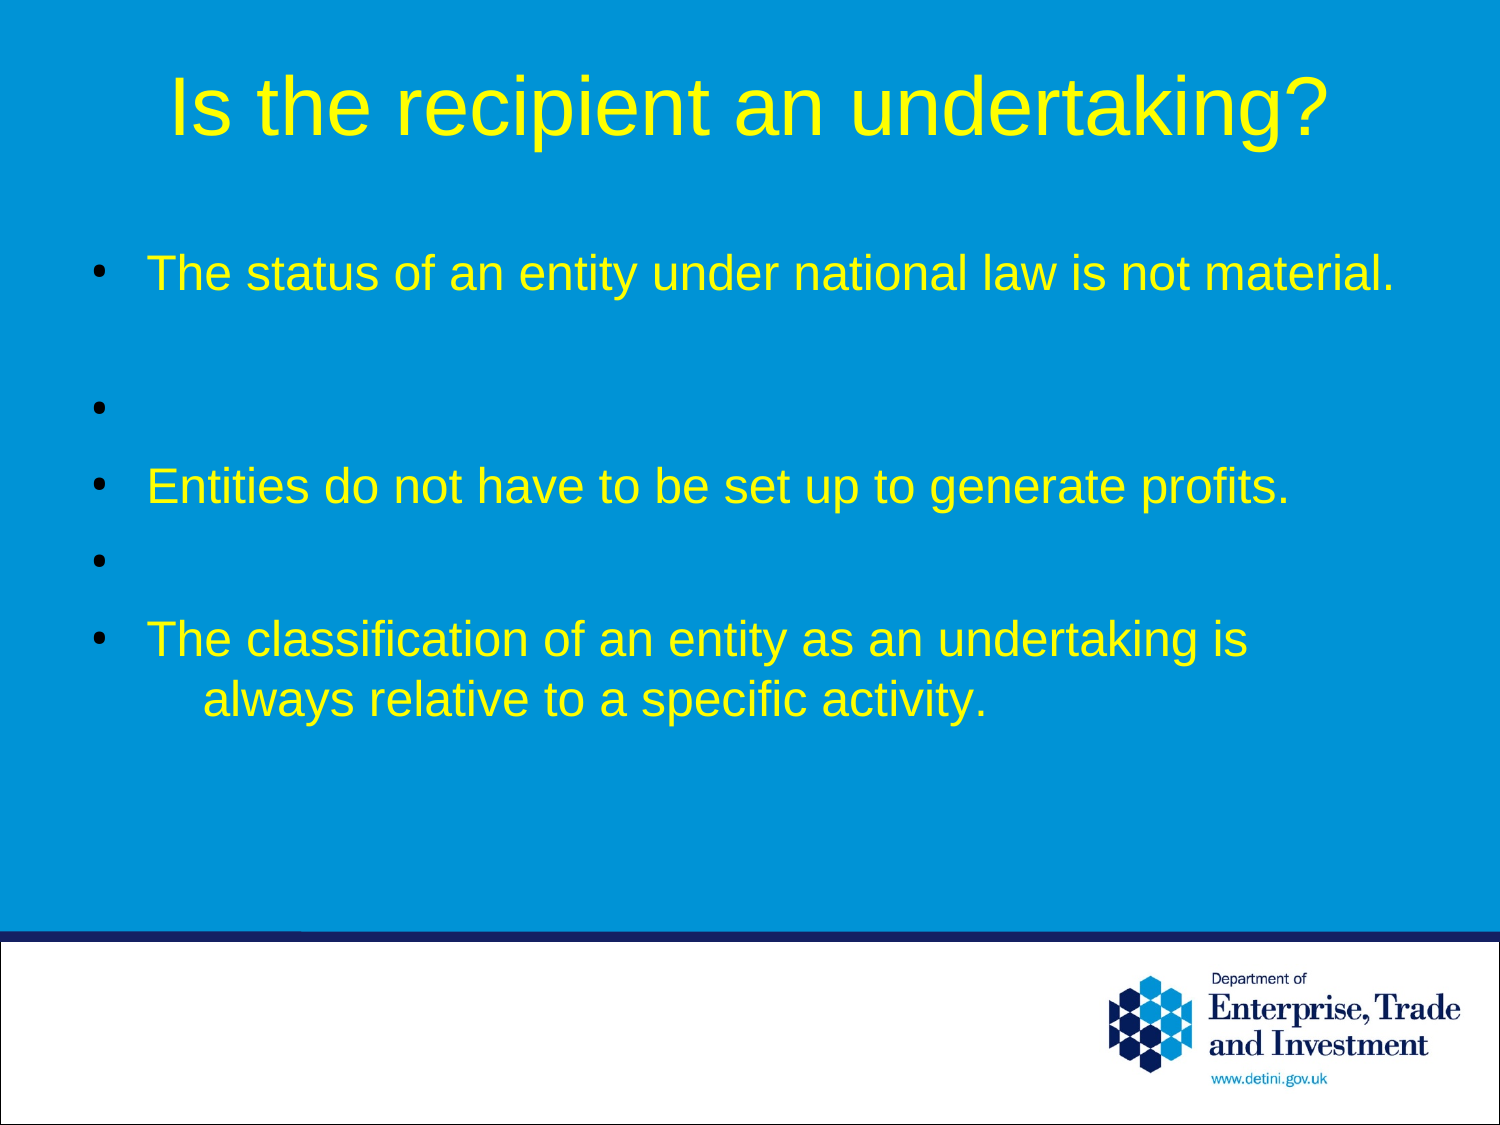

# Is the recipient an undertaking?
The status of an entity under national law is not material.
Entities do not have to be set up to generate profits.
The classification of an entity as an undertaking is always relative to a specific activity.